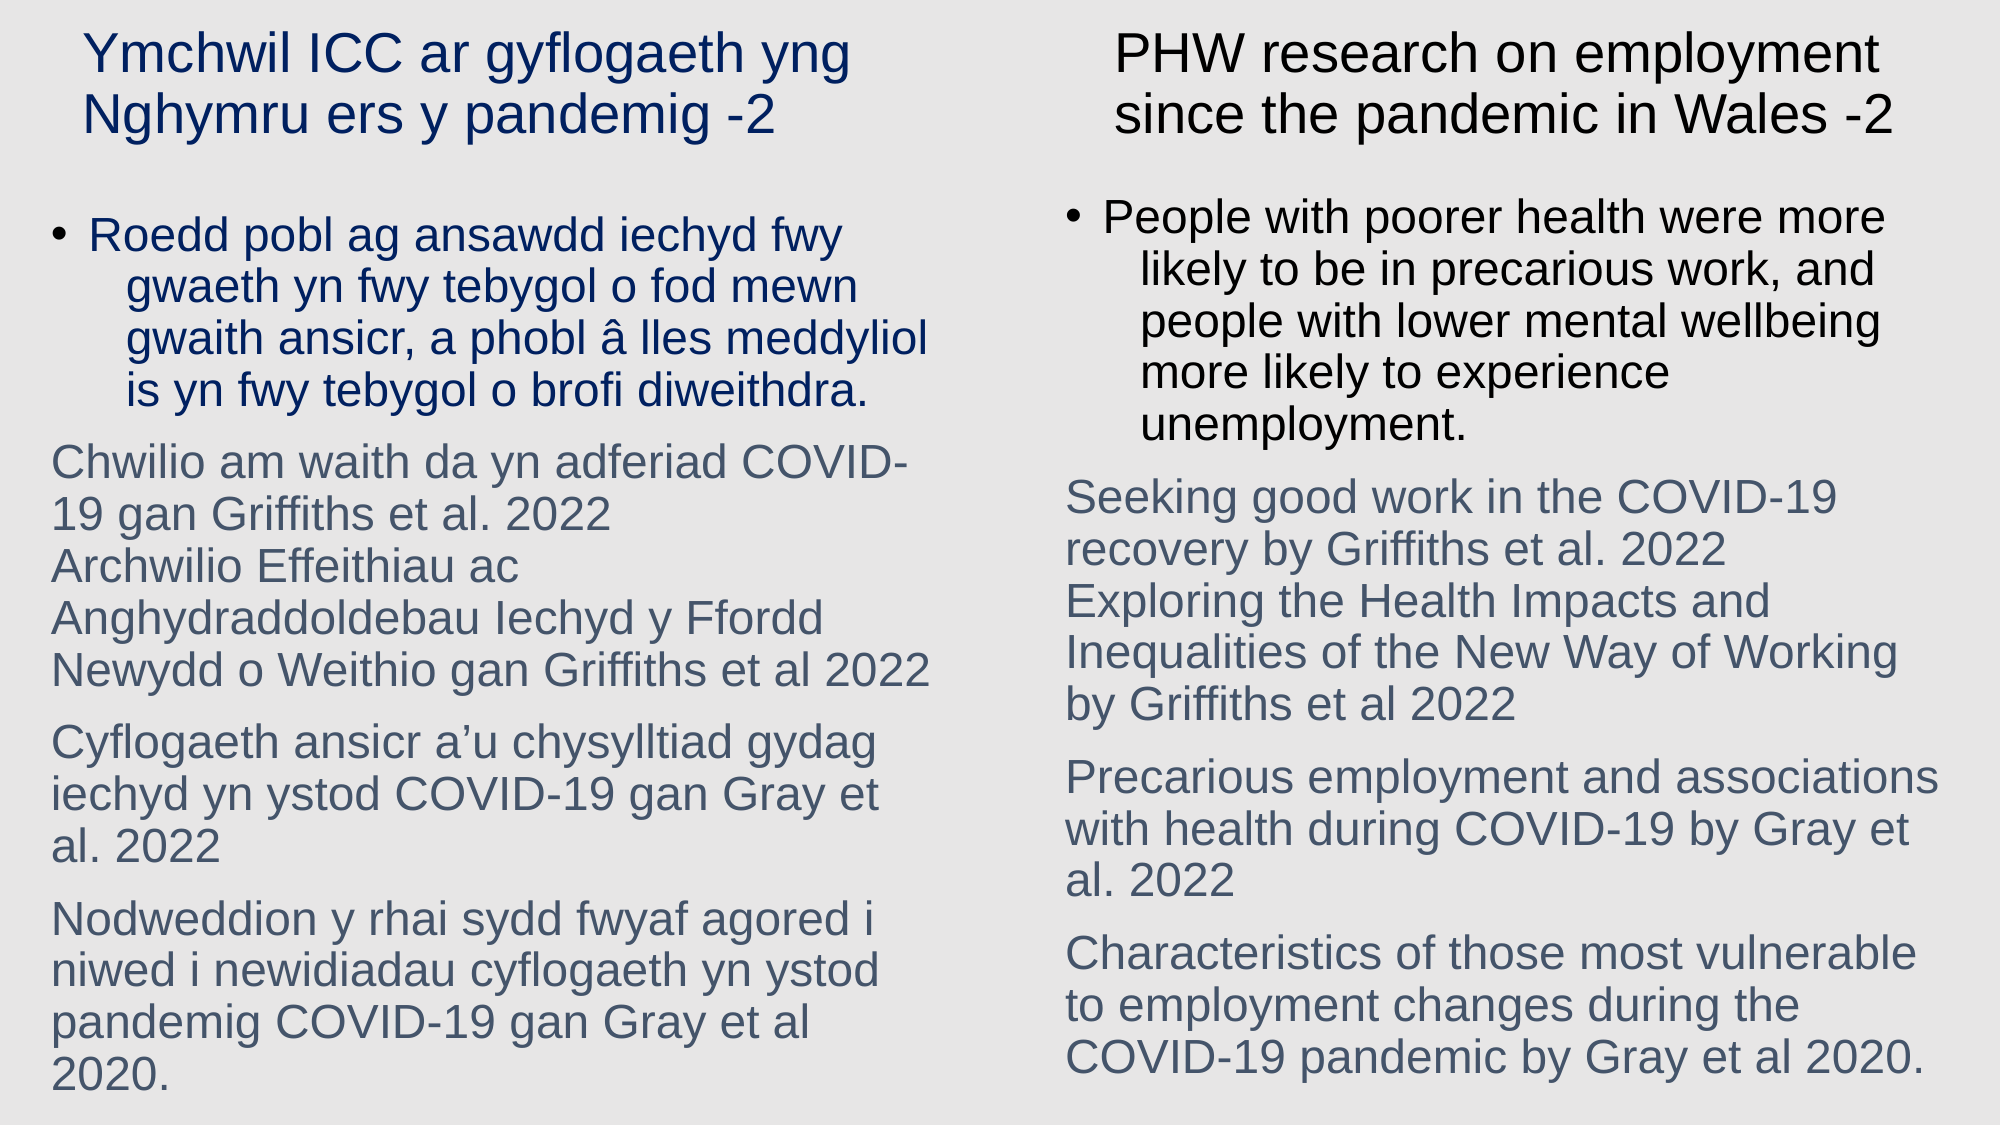

Ymchwil ICC ar gyflogaeth yng Nghymru ers y pandemig -2
PHW research on employment since the pandemic in Wales -2
# People with poorer health were more likely to be in precarious work, and people with lower mental wellbeing more likely to experience unemployment.
Seeking good work in the COVID-19 recovery by Griffiths et al. 2022
Exploring the Health Impacts and Inequalities of the New Way of Working by Griffiths et al 2022
Precarious employment and associations with health during COVID-19 by Gray et al. 2022
Characteristics of those most vulnerable to employment changes during the COVID-19 pandemic by Gray et al 2020.
Roedd pobl ag ansawdd iechyd fwy gwaeth yn fwy tebygol o fod mewn gwaith ansicr, a phobl â lles meddyliol is yn fwy tebygol o brofi diweithdra.
Chwilio am waith da yn adferiad COVID-19 gan Griffiths et al. 2022
Archwilio Effeithiau ac Anghydraddoldebau Iechyd y Ffordd Newydd o Weithio gan Griffiths et al 2022
Cyflogaeth ansicr a’u chysylltiad gydag iechyd yn ystod COVID-19 gan Gray et al. 2022
Nodweddion y rhai sydd fwyaf agored i niwed i newidiadau cyflogaeth yn ystod pandemig COVID-19 gan Gray et al 2020.